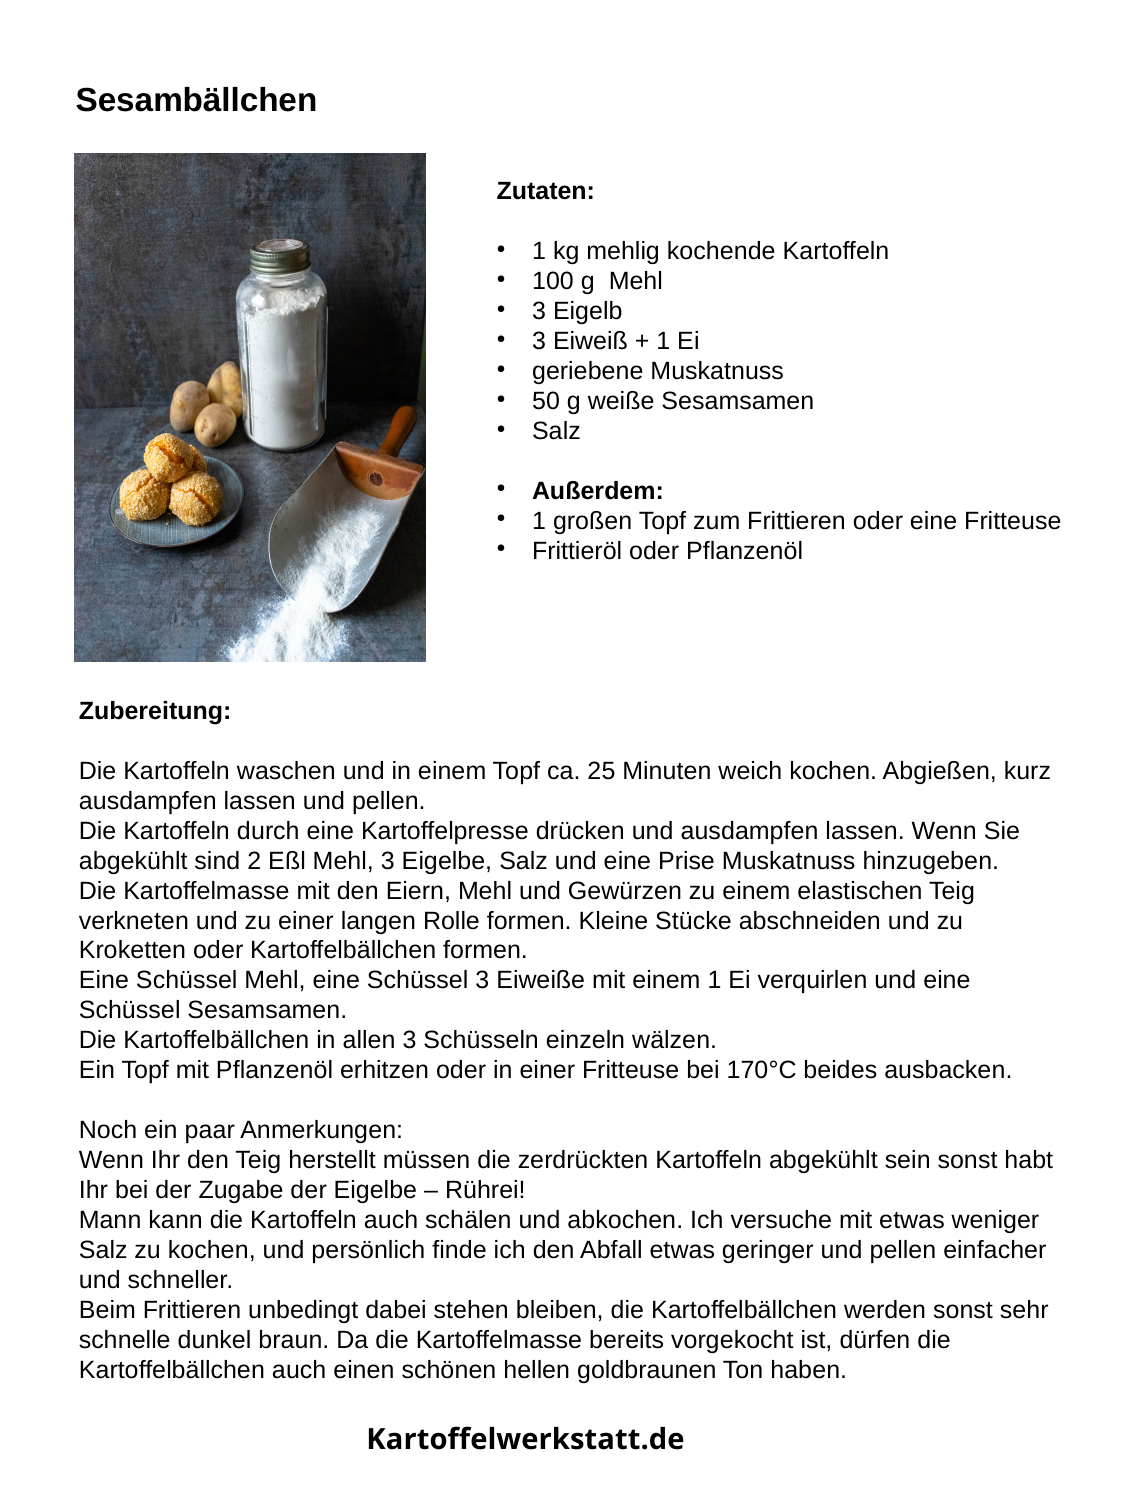

Sesambällchen
Zutaten:
1 kg mehlig kochende Kartoffeln
100 g Mehl
3 Eigelb
3 Eiweiß + 1 Ei
geriebene Muskatnuss
50 g weiße Sesamsamen
Salz
Außerdem:
1 großen Topf zum Frittieren oder eine Fritteuse
Frittieröl oder Pflanzenöl
Zubereitung:
Die Kartoffeln waschen und in einem Topf ca. 25 Minuten weich kochen. Abgießen, kurz ausdampfen lassen und pellen.
Die Kartoffeln durch eine Kartoffelpresse drücken und ausdampfen lassen. Wenn Sie abgekühlt sind 2 Eßl Mehl, 3 Eigelbe, Salz und eine Prise Muskatnuss hinzugeben.
Die Kartoffelmasse mit den Eiern, Mehl und Gewürzen zu einem elastischen Teig verkneten und zu einer langen Rolle formen. Kleine Stücke abschneiden und zu Kroketten oder Kartoffelbällchen formen.
Eine Schüssel Mehl, eine Schüssel 3 Eiweiße mit einem 1 Ei verquirlen und eine Schüssel Sesamsamen.
Die Kartoffelbällchen in allen 3 Schüsseln einzeln wälzen.
Ein Topf mit Pflanzenöl erhitzen oder in einer Fritteuse bei 170°C beides ausbacken.
Noch ein paar Anmerkungen:
Wenn Ihr den Teig herstellt müssen die zerdrückten Kartoffeln abgekühlt sein sonst habt Ihr bei der Zugabe der Eigelbe – Rührei!
Mann kann die Kartoffeln auch schälen und abkochen. Ich versuche mit etwas weniger Salz zu kochen, und persönlich finde ich den Abfall etwas geringer und pellen einfacher und schneller.
Beim Frittieren unbedingt dabei stehen bleiben, die Kartoffelbällchen werden sonst sehr schnelle dunkel braun. Da die Kartoffelmasse bereits vorgekocht ist, dürfen die Kartoffelbällchen auch einen schönen hellen goldbraunen Ton haben.
Kartoffelwerkstatt.de